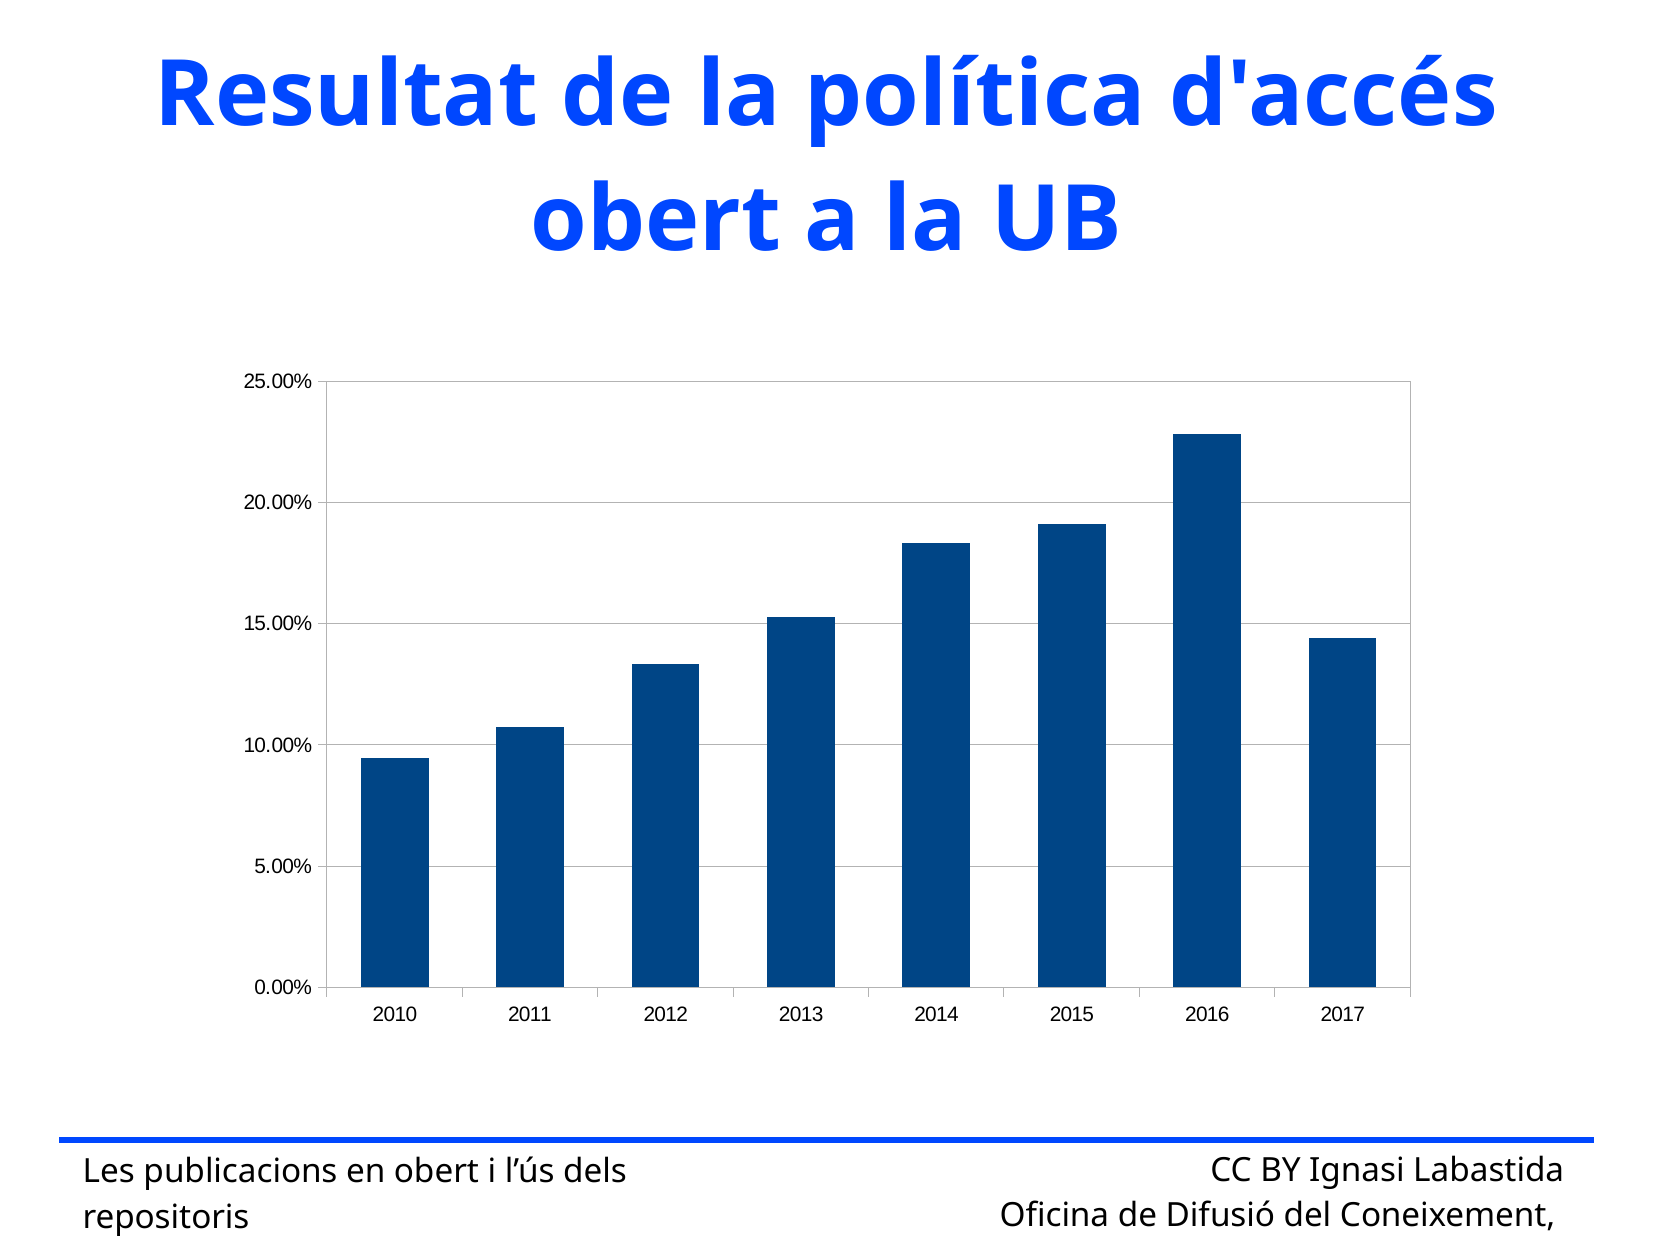

# Resultat de la política d'accés obert a la UB
### Chart
| Category | Column D |
|---|---|
| 2010 | 0.0944869592378573 |
| 2011 | 0.107229280096794 |
| 2012 | 0.133157740708224 |
| 2013 | 0.152789823648453 |
| 2014 | 0.183208351712983 |
| 2015 | 0.191018548649528 |
| 2016 | 0.228390843867441 |
| 2017 | 0.144289693593315 |